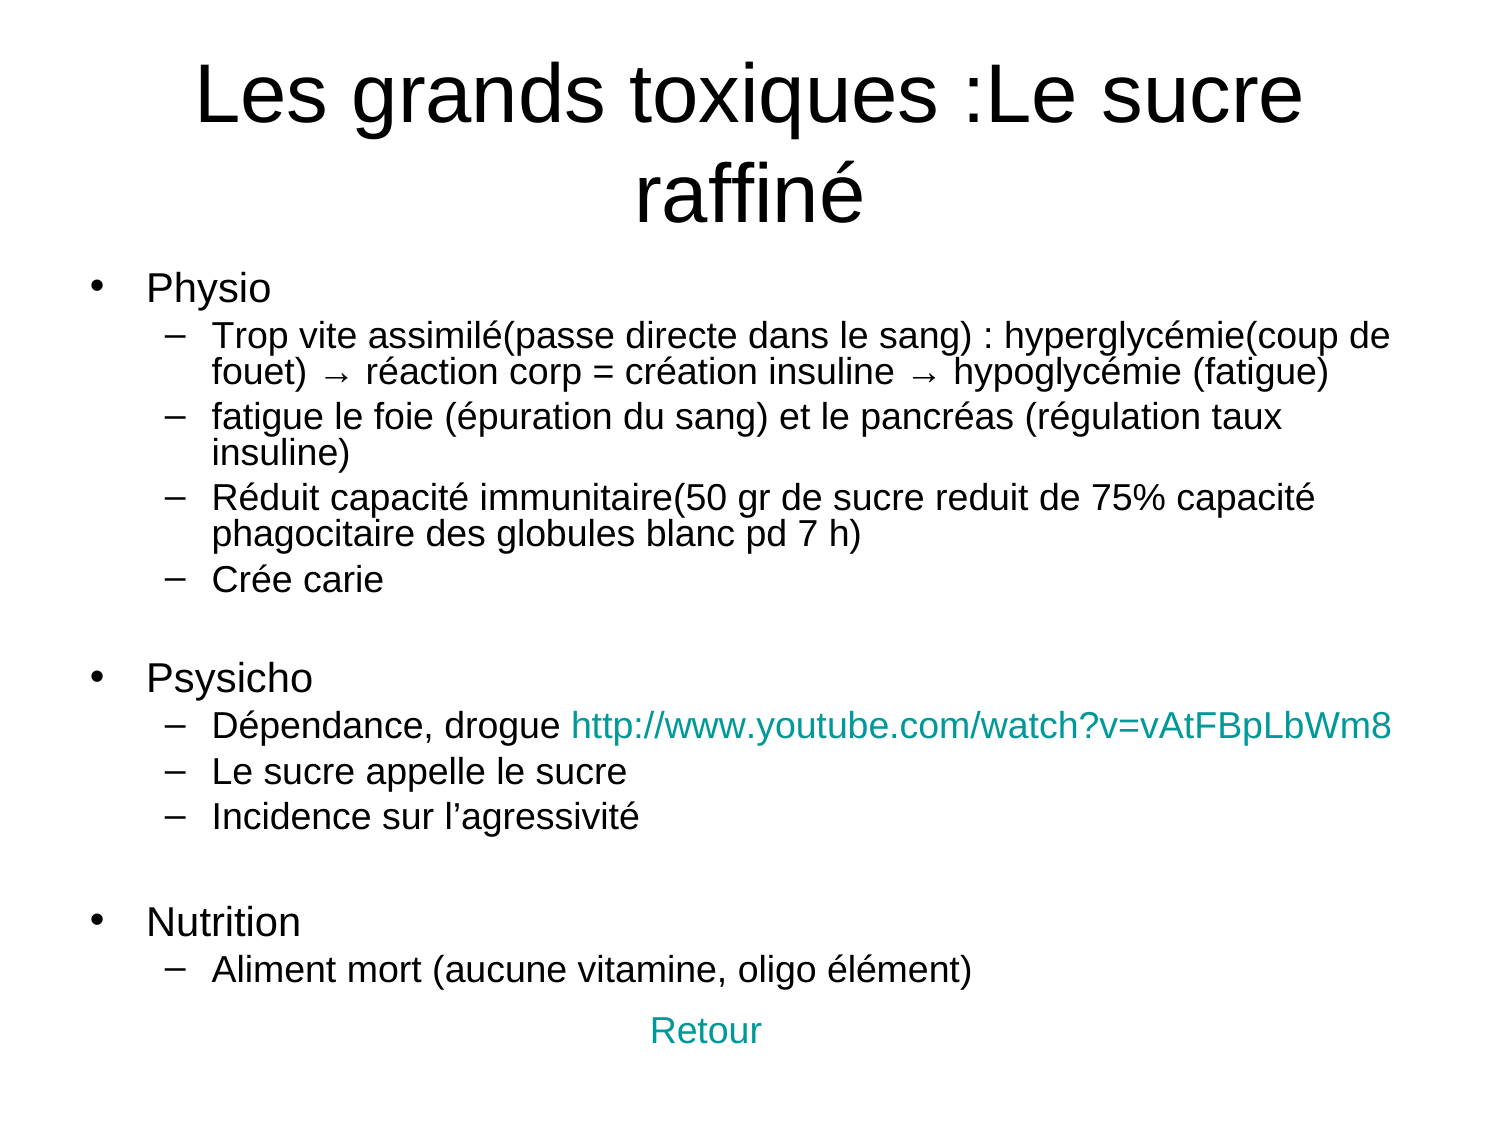

# Les grands toxiques :Le sucre raffiné
Physio
Trop vite assimilé(passe directe dans le sang) : hyperglycémie(coup de fouet) → réaction corp = création insuline → hypoglycémie (fatigue)
fatigue le foie (épuration du sang) et le pancréas (régulation taux insuline)
Réduit capacité immunitaire(50 gr de sucre reduit de 75% capacité phagocitaire des globules blanc pd 7 h)
Crée carie
Psysicho
Dépendance, drogue http://www.youtube.com/watch?v=vAtFBpLbWm8
Le sucre appelle le sucre
Incidence sur l’agressivité
Nutrition
Aliment mort (aucune vitamine, oligo élément)
Retour